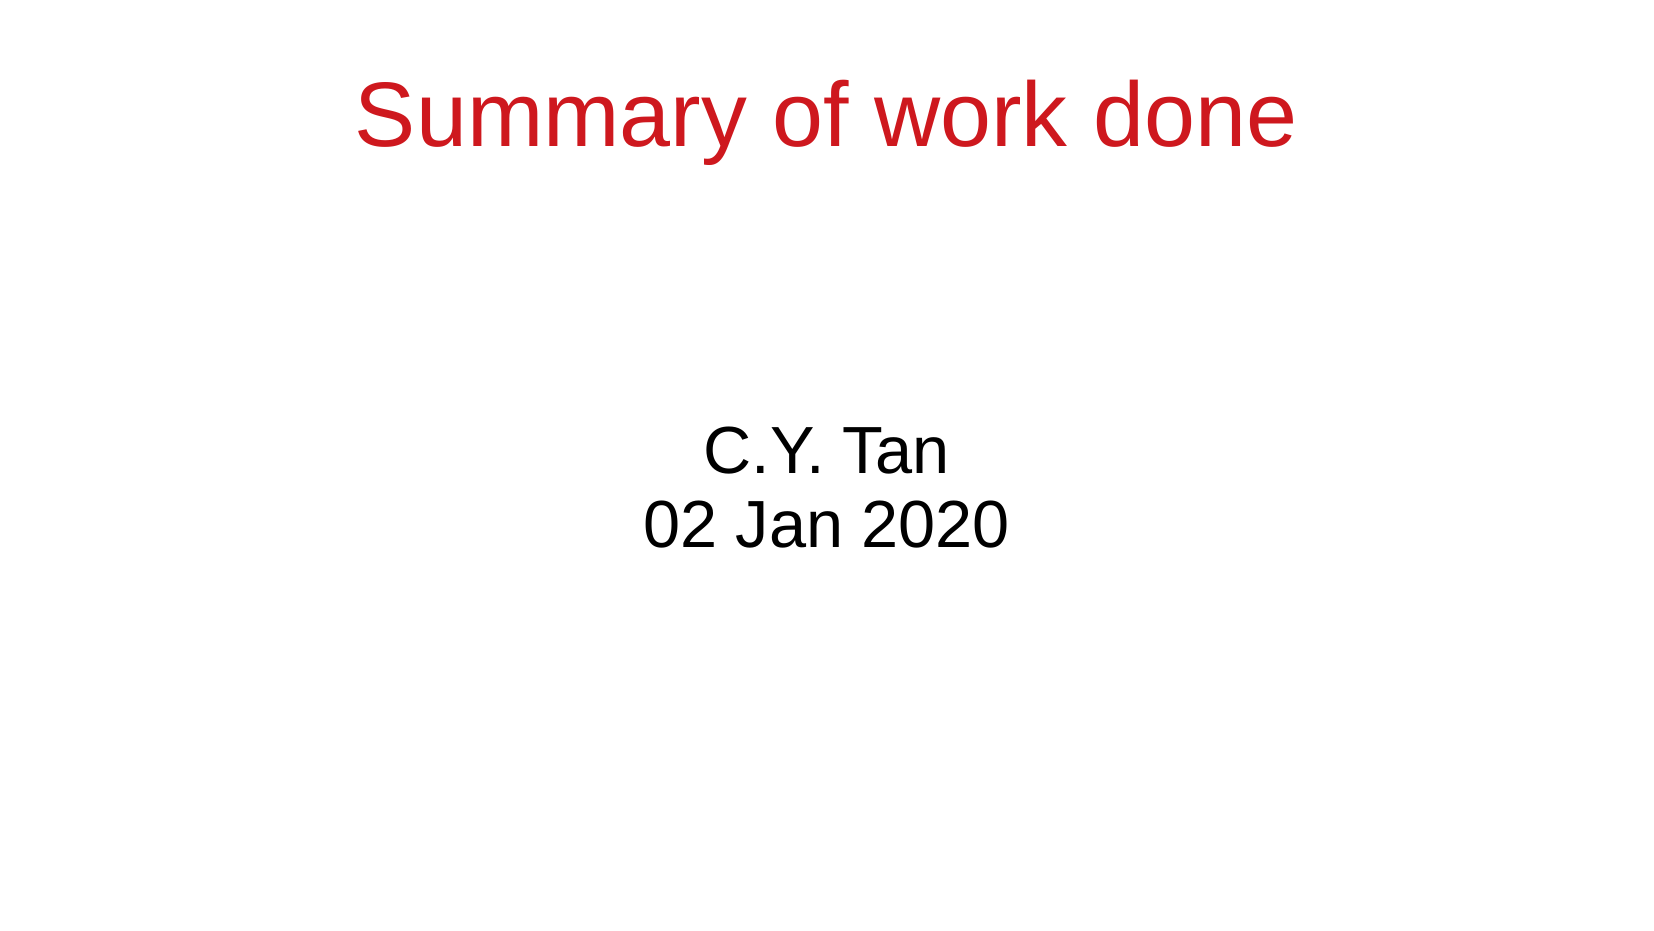

# Summary of work done
C.Y. Tan
02 Jan 2020